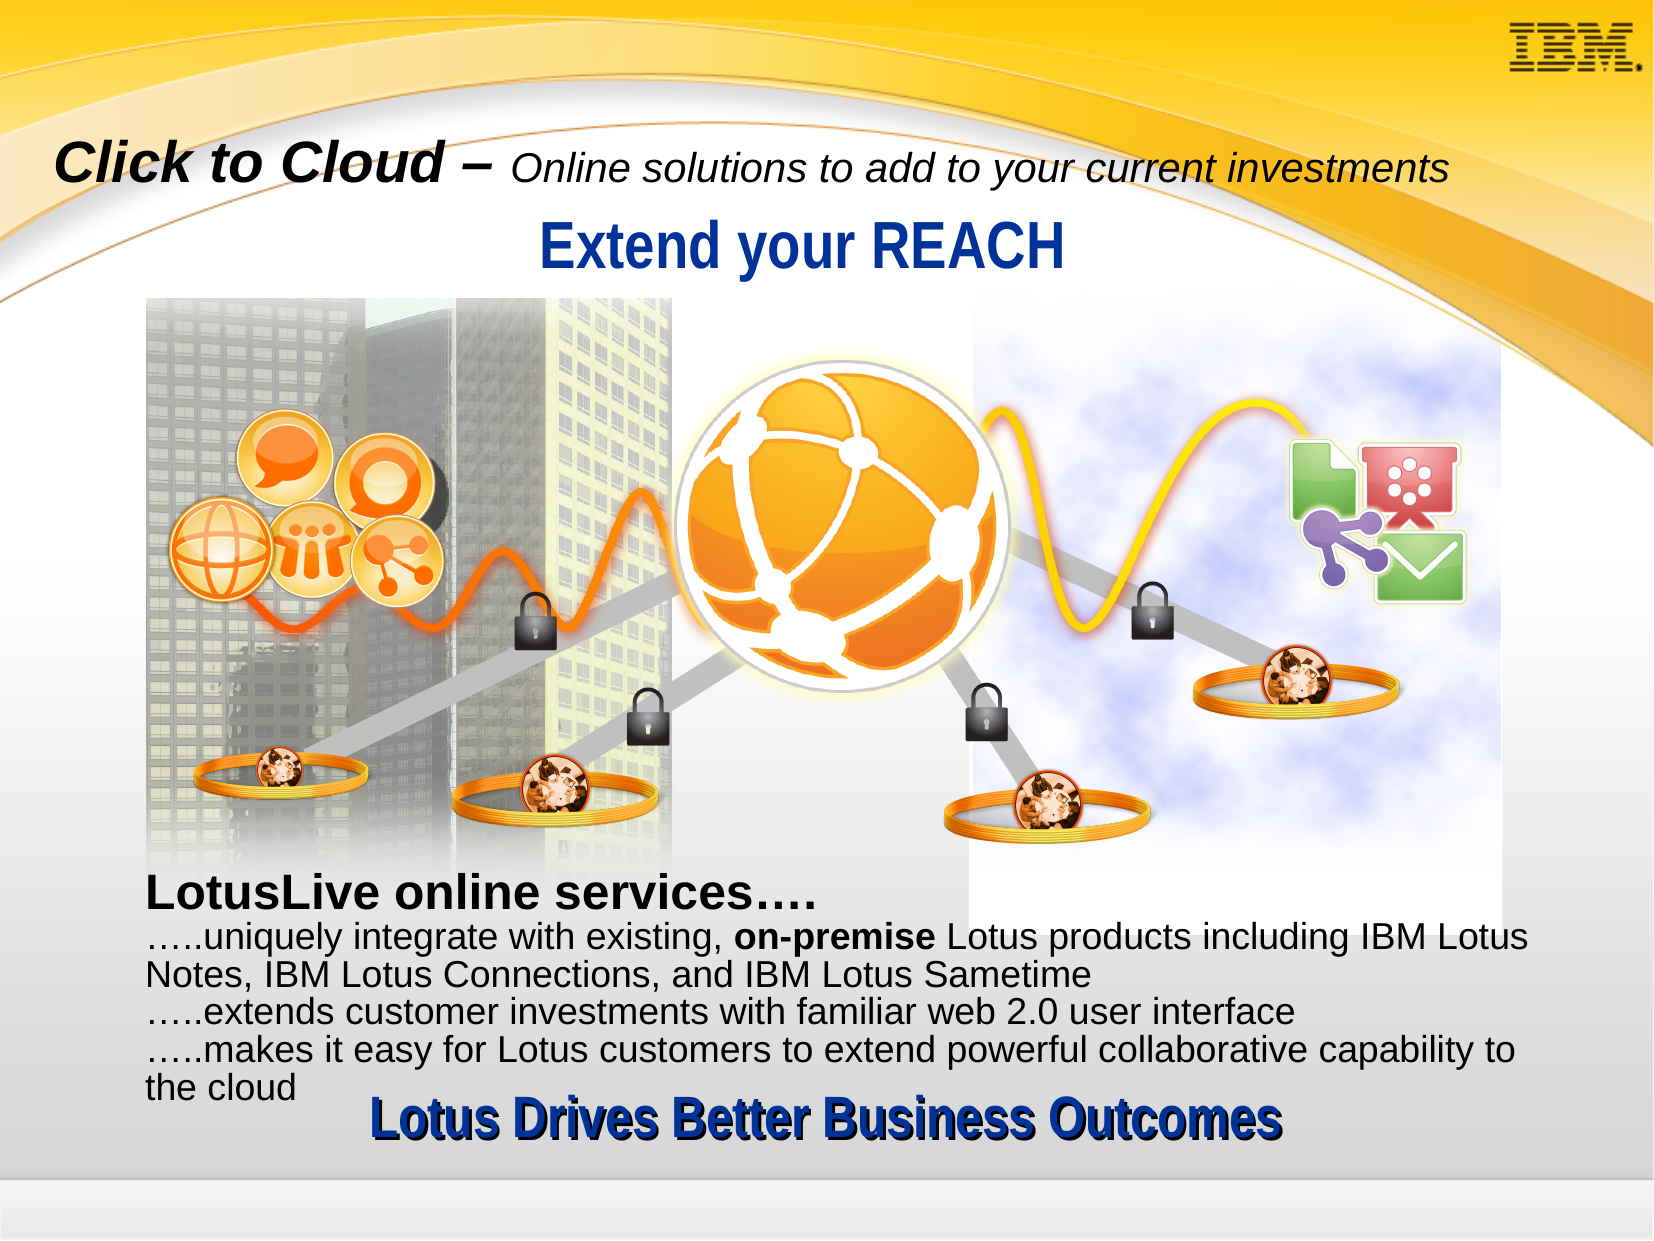

Click to Cloud – Online solutions to add to your current investments
Extend your REACH
LotusLive online services….
…..uniquely integrate with existing, on-premise Lotus products including IBM Lotus Notes, IBM Lotus Connections, and IBM Lotus Sametime
…..extends customer investments with familiar web 2.0 user interface
…..makes it easy for Lotus customers to extend powerful collaborative capability to the cloud
Lotus Drives Better Business Outcomes